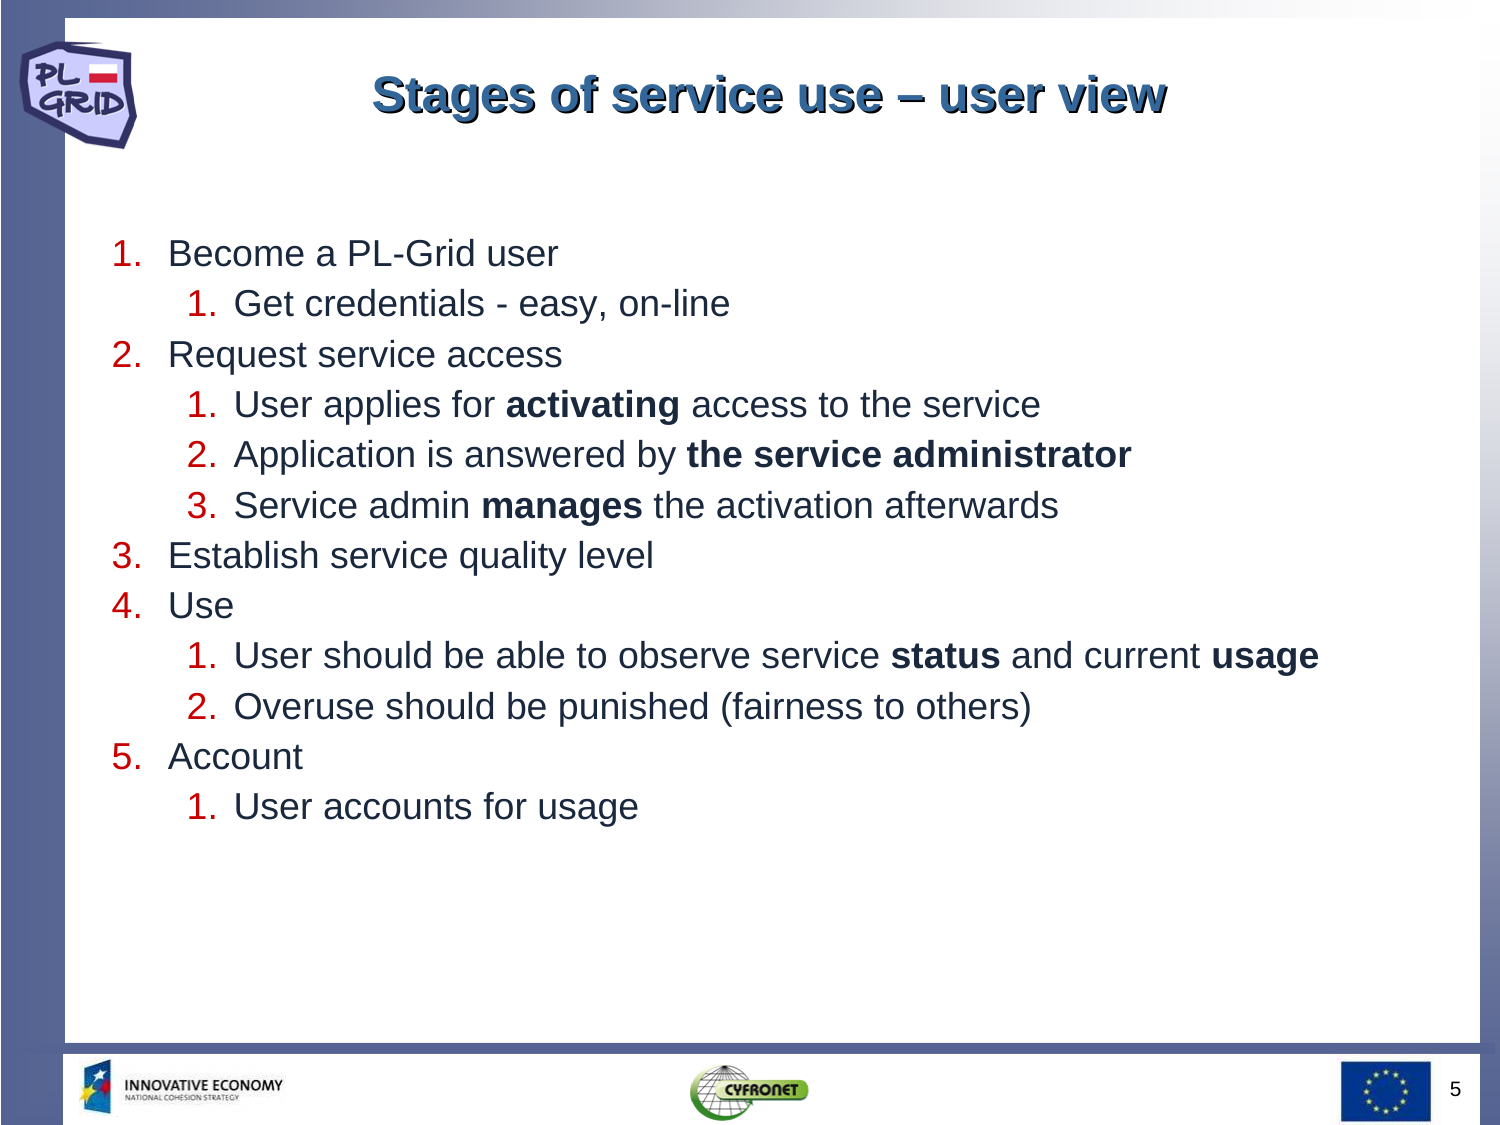

# Stages of service use – user view
Become a PL-Grid user
Get credentials - easy, on-line
Request service access
User applies for activating access to the service
Application is answered by the service administrator
Service admin manages the activation afterwards
Establish service quality level
Use
User should be able to observe service status and current usage
Overuse should be punished (fairness to others)
Account
User accounts for usage
5